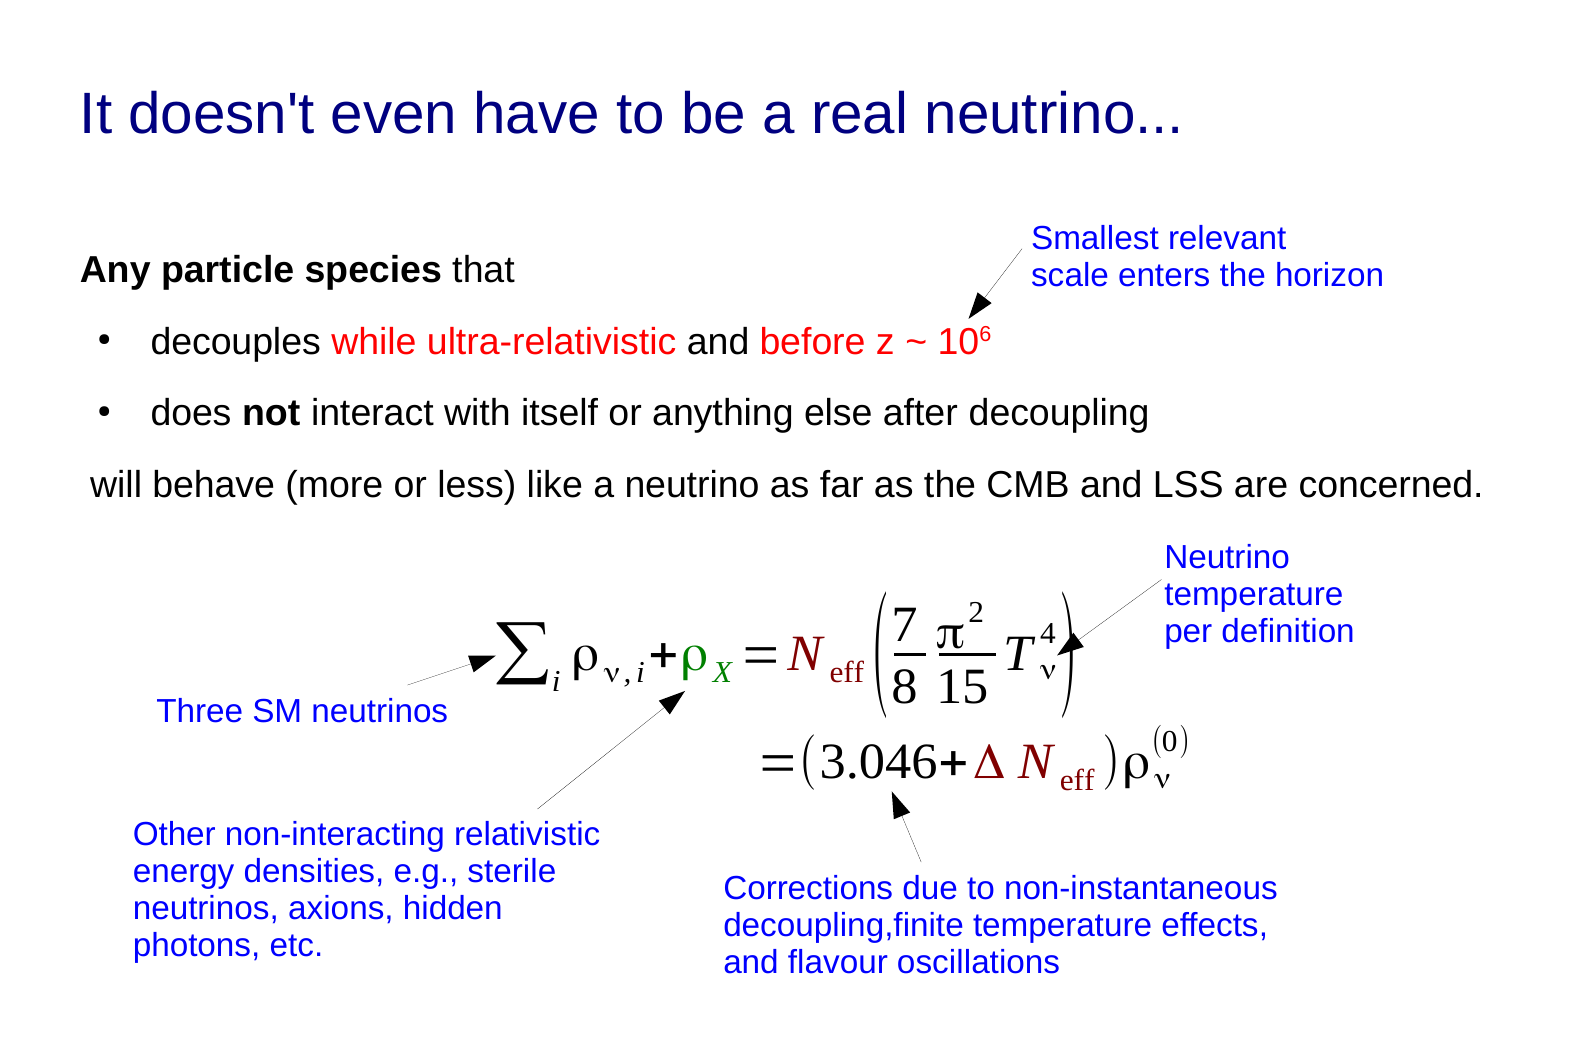

# It doesn't even have to be a real neutrino...
Smallest relevant
scale enters the horizon
Any particle species that
decouples while ultra-relativistic and before z ~ 106
does not interact with itself or anything else after decoupling
 will behave (more or less) like a neutrino as far as the CMB and LSS are concerned.
Neutrino
temperature
per definition
Three SM neutrinos
Other non-interacting relativistic
energy densities, e.g., sterile
neutrinos, axions, hidden
photons, etc.
Corrections due to non-instantaneous
decoupling,finite temperature effects,
and flavour oscillations